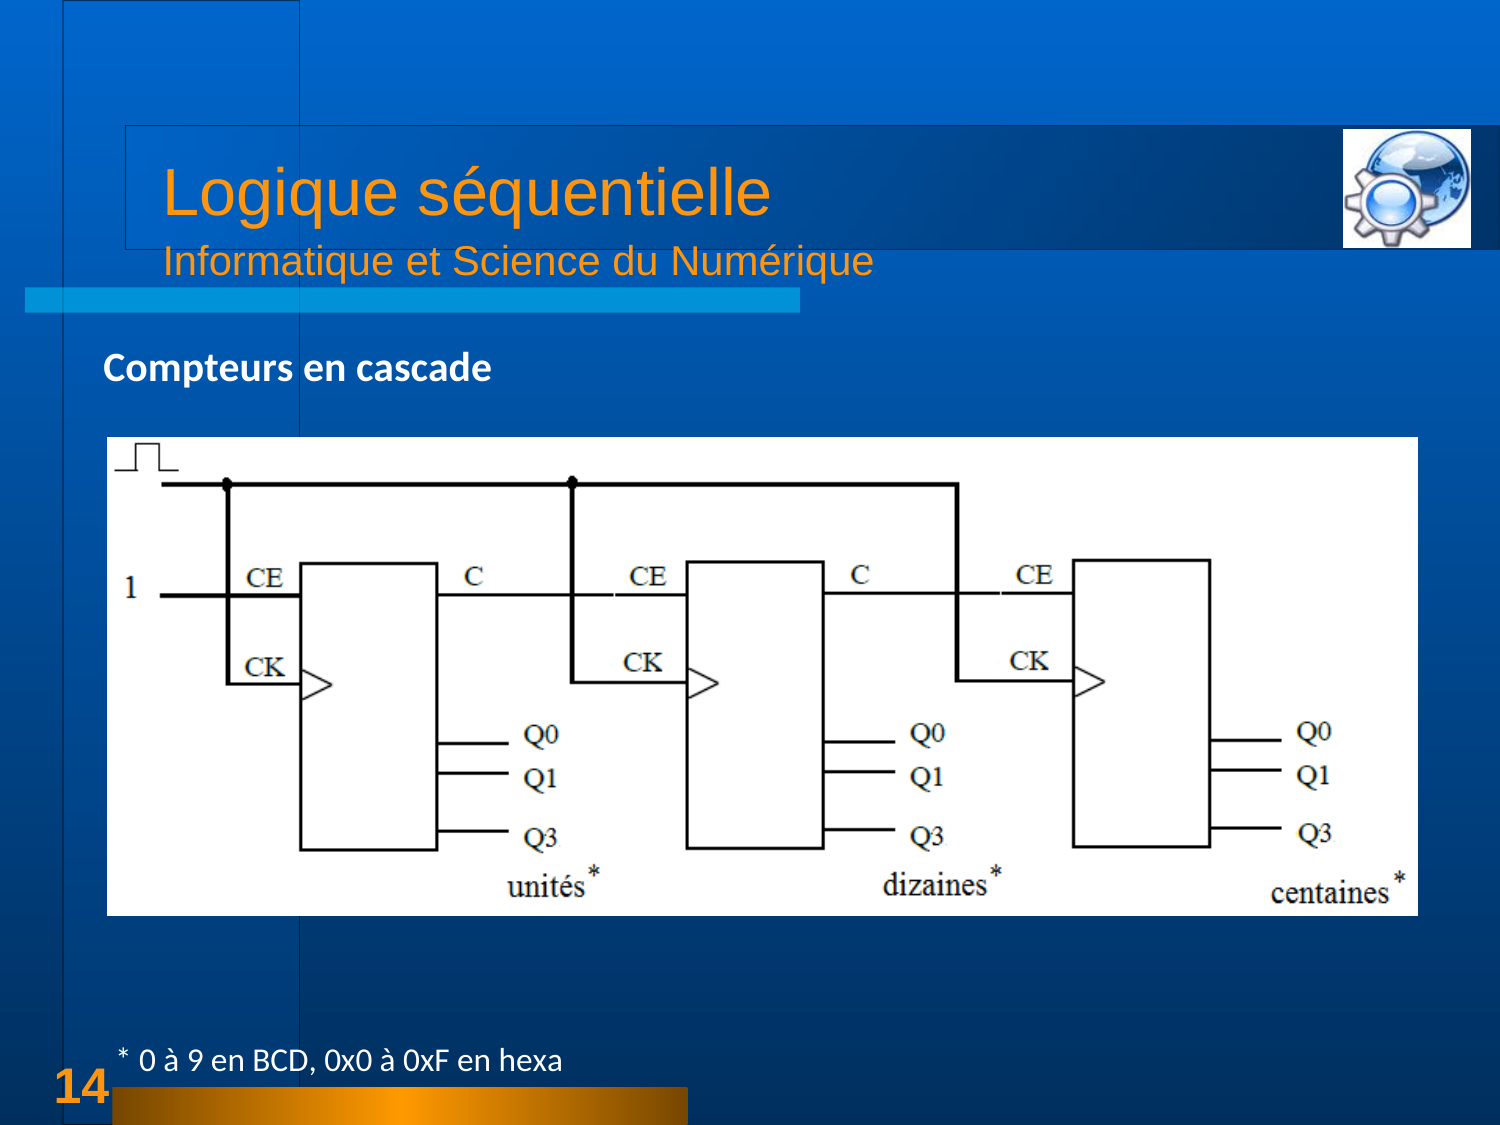

Compteurs en cascade
* 0 à 9 en BCD, 0x0 à 0xF en hexa